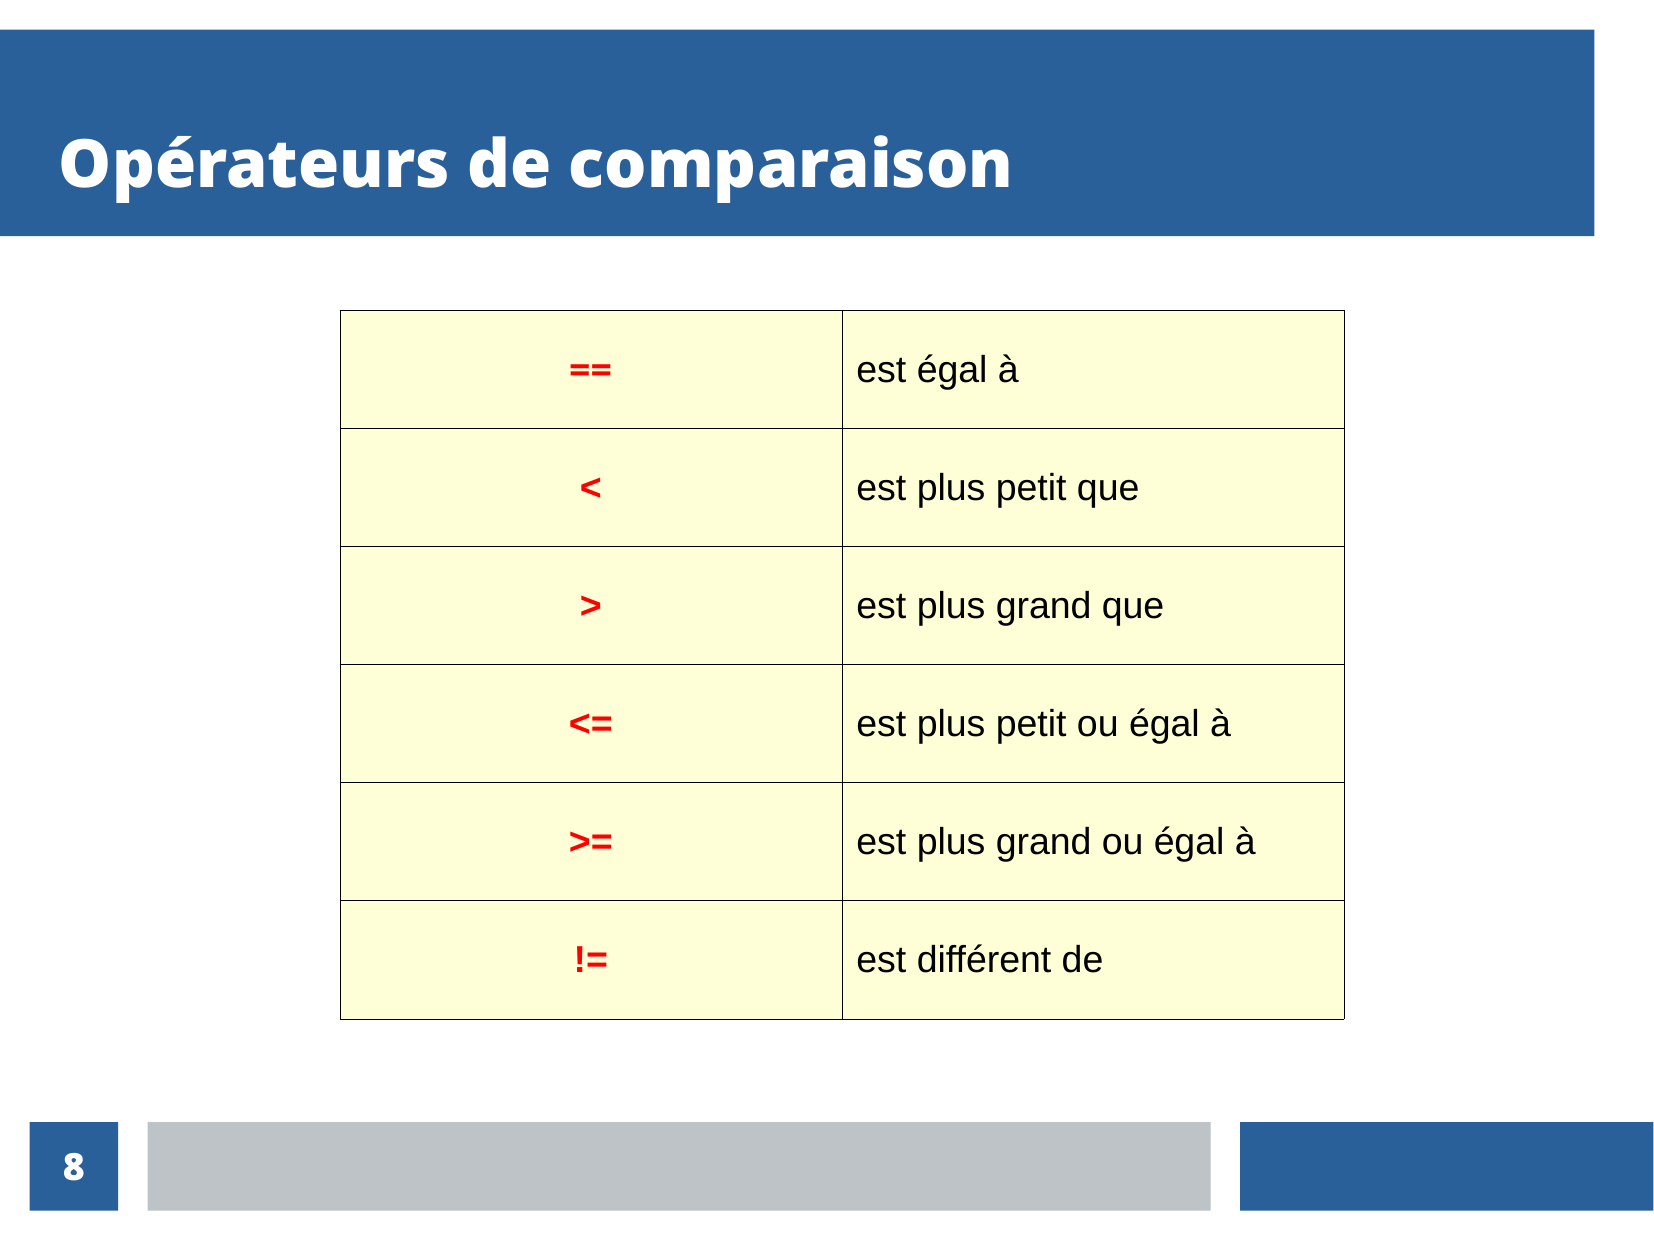

# Opérateurs de comparaison
| == | est égal à |
| --- | --- |
| < | est plus petit que |
| > | est plus grand que |
| <= | est plus petit ou égal à |
| >= | est plus grand ou égal à |
| != | est différent de |
8